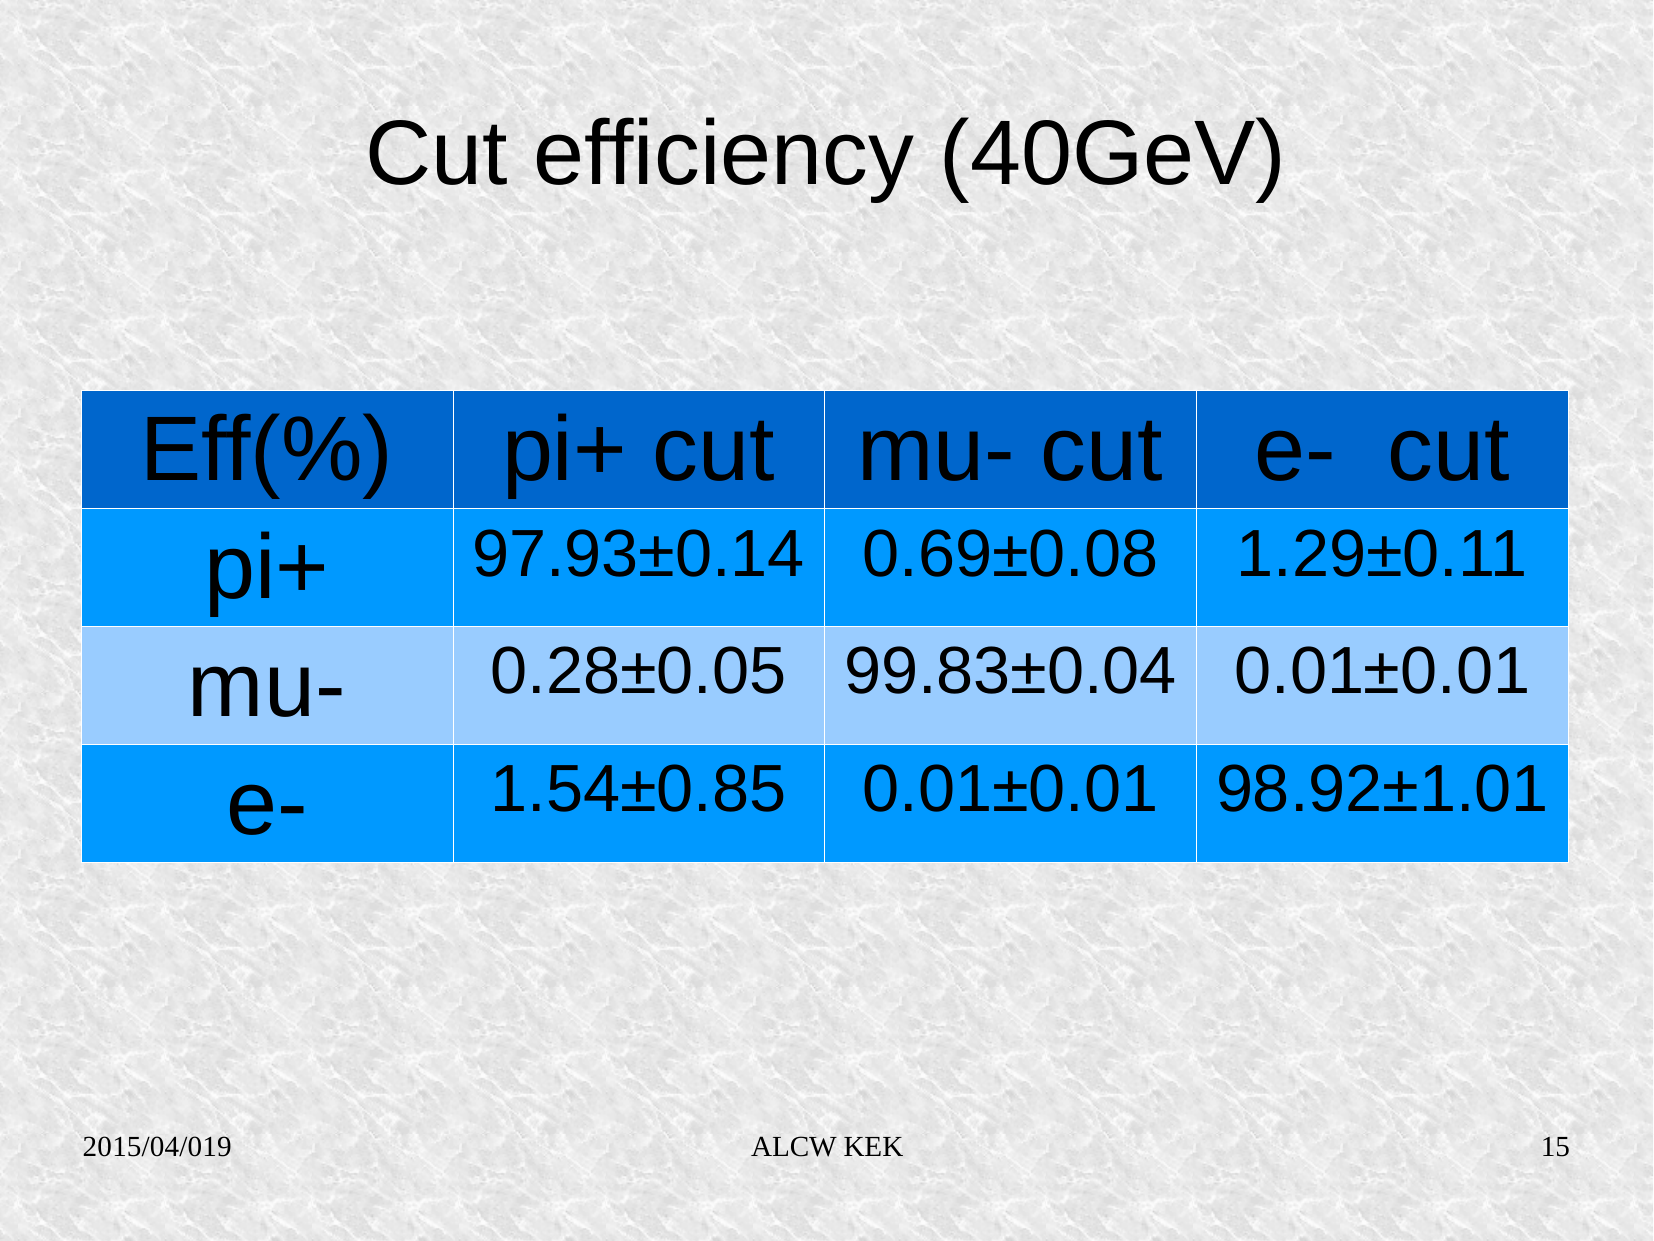

# Cut efficiency (40GeV)
| Eff(%) | pi+ cut | mu- cut | e- cut |
| --- | --- | --- | --- |
| pi+ | 97.93±0.14 | 0.69±0.08 | 1.29±0.11 |
| mu- | 0.28±0.05 | 99.83±0.04 | 0.01±0.01 |
| e- | 1.54±0.85 | 0.01±0.01 | 98.92±1.01 |
2015/04/019
ALCW KEK
15